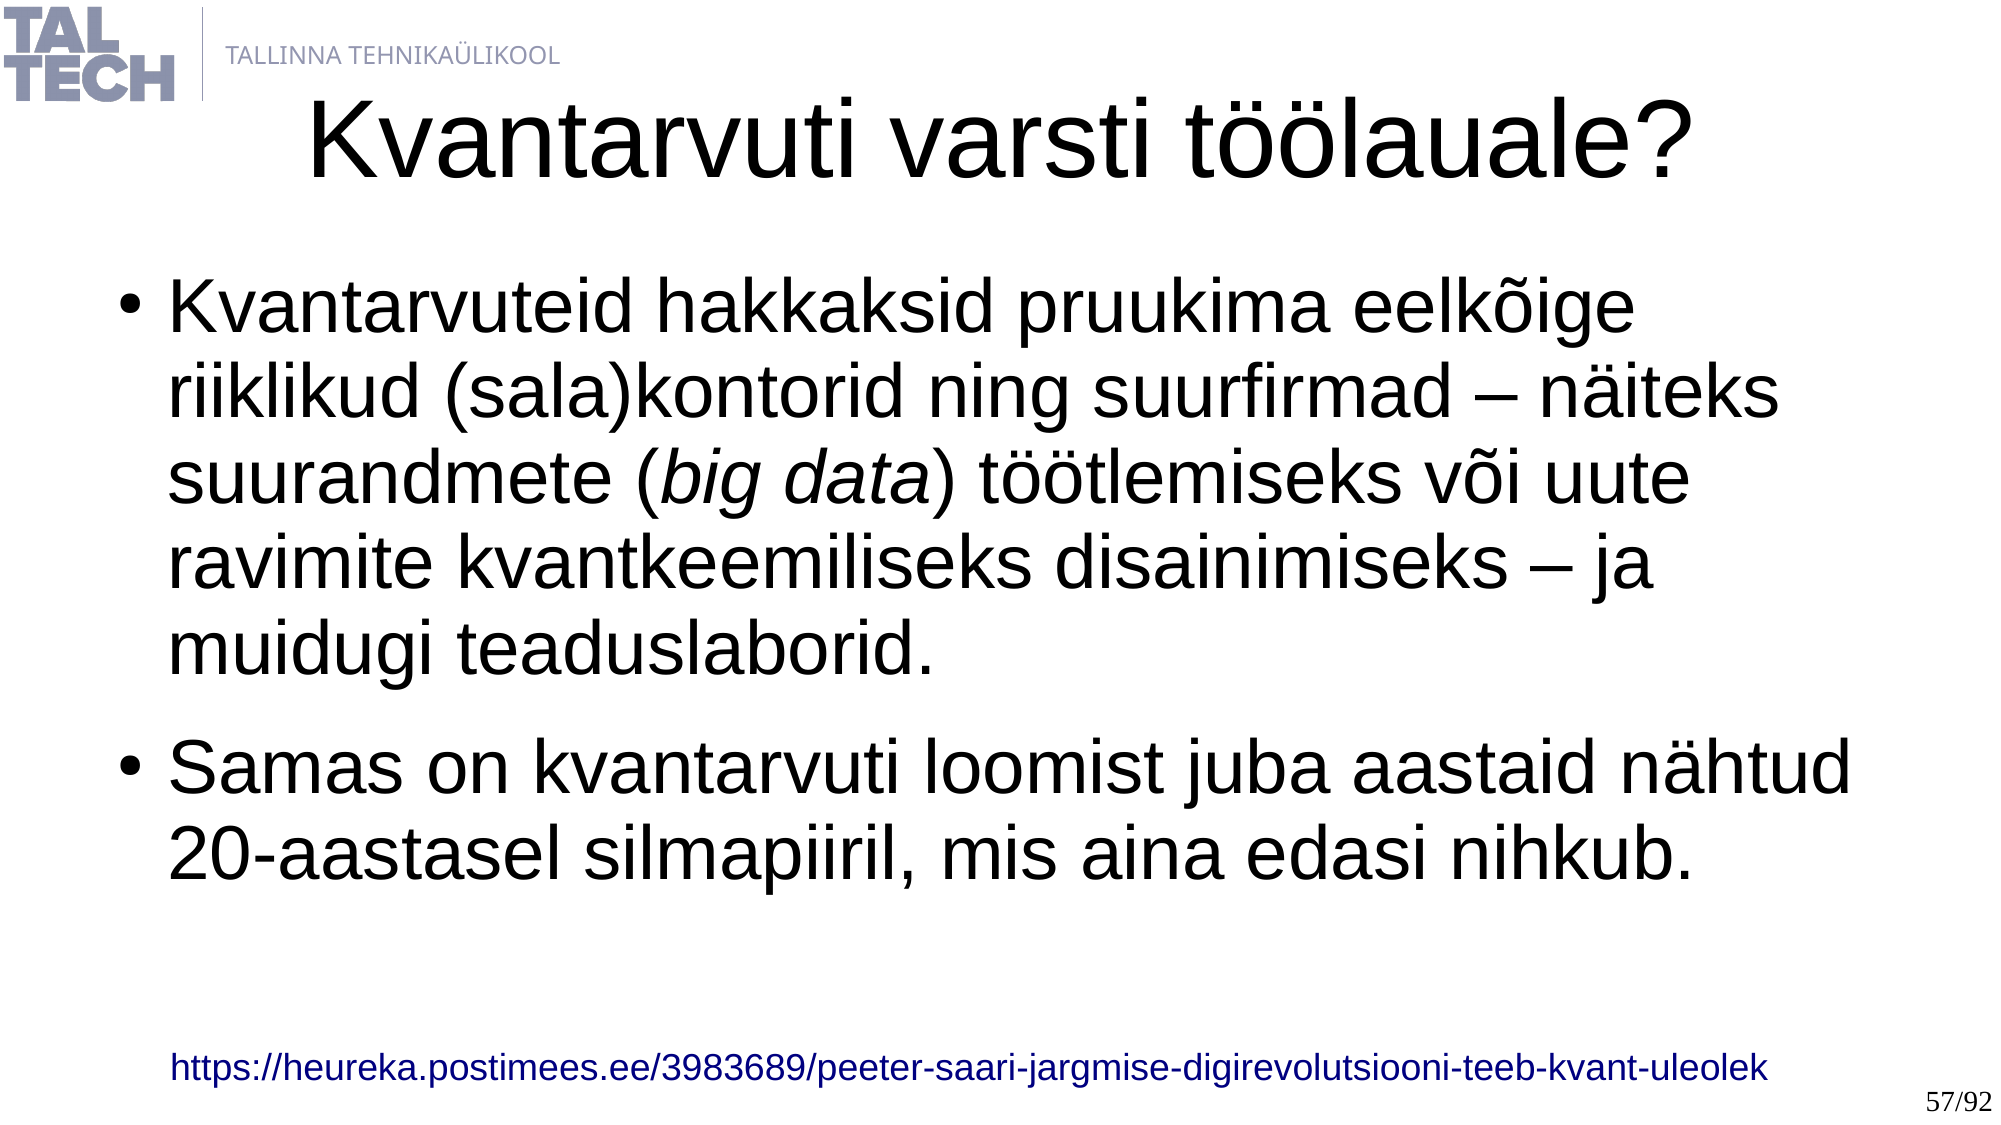

# Kvantarvuti varsti töölauale?
Kvantarvuteid hakkaksid pruukima eelkõige riiklikud (sala)kontorid ning suurfirmad – näiteks suurandmete (big data) töötlemiseks või uute ravimite kvantkeemiliseks disainimiseks – ja muidugi teaduslaborid.
Samas on kvantarvuti loomist juba aastaid nähtud 20-aastasel silmapiiril, mis aina edasi nihkub.
https://heureka.postimees.ee/3983689/peeter-saari-jargmise-digirevolutsiooni-teeb-kvant-uleolek
57